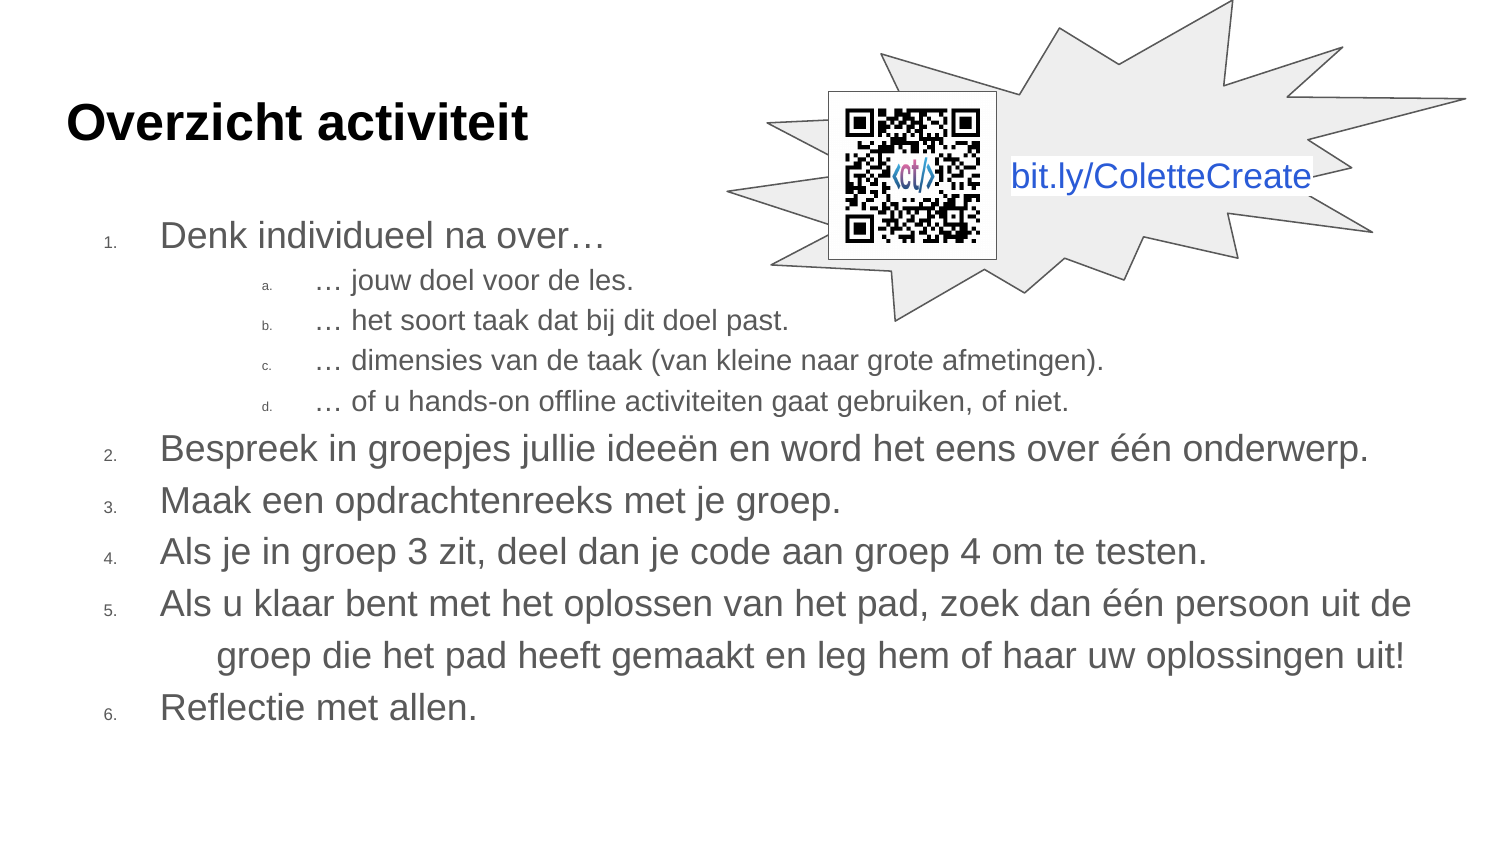

# Overzicht activiteit
bit.ly/ColetteCreate
Denk individueel na over…
… jouw doel voor de les.
… het soort taak dat bij dit doel past.
… dimensies van de taak (van kleine naar grote afmetingen).
… of u hands-on offline activiteiten gaat gebruiken, of niet.
Bespreek in groepjes jullie ideeën en word het eens over één onderwerp.
Maak een opdrachtenreeks met je groep.
Als je in groep 3 zit, deel dan je code aan groep 4 om te testen.
Als u klaar bent met het oplossen van het pad, zoek dan één persoon uit de groep die het pad heeft gemaakt en leg hem of haar uw oplossingen uit!
Reflectie met allen.